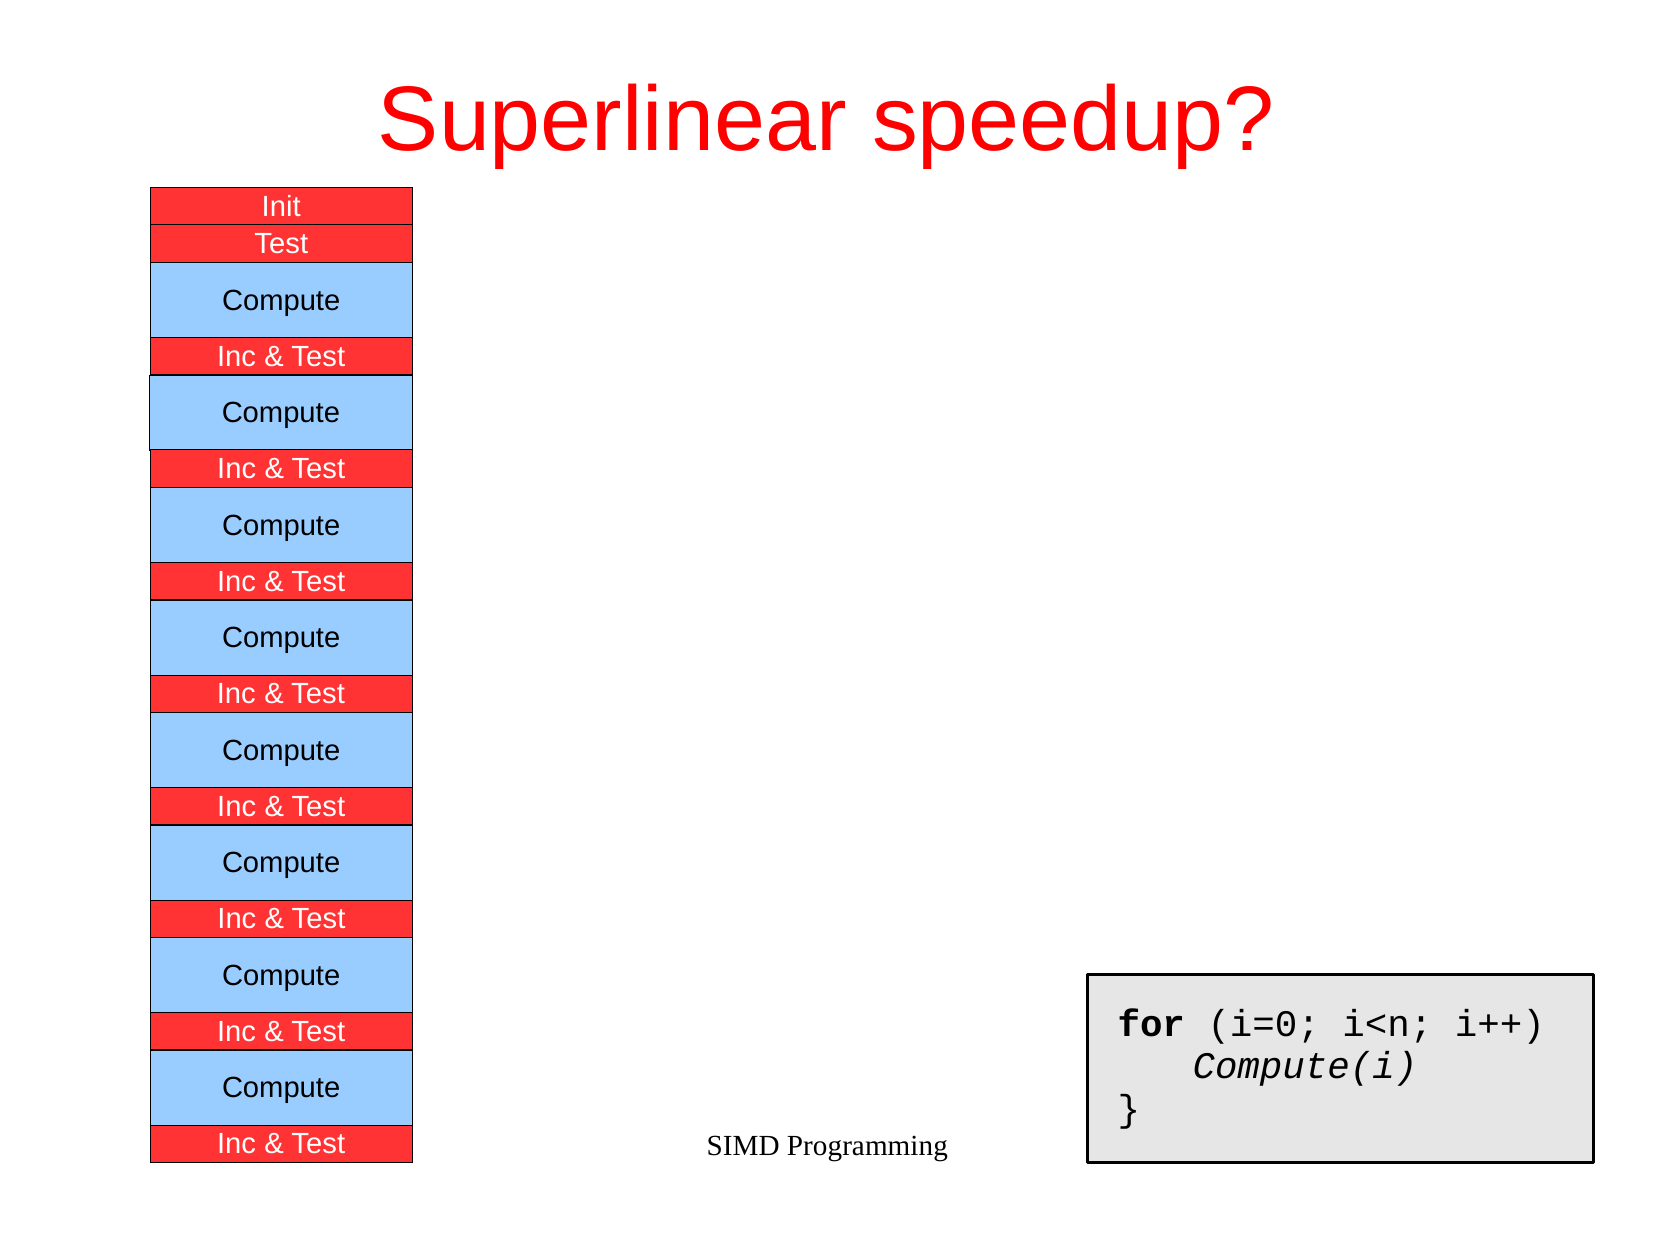

# Superlinear speedup?
Init
Test
Compute
Inc & Test
Compute
Inc & Test
Compute
Inc & Test
Compute
Inc & Test
Compute
Inc & Test
Compute
Inc & Test
Compute
for (i=0; i<n; i++)
	Compute(i)
}
Inc & Test
Compute
Inc & Test
SIMD Programming
12